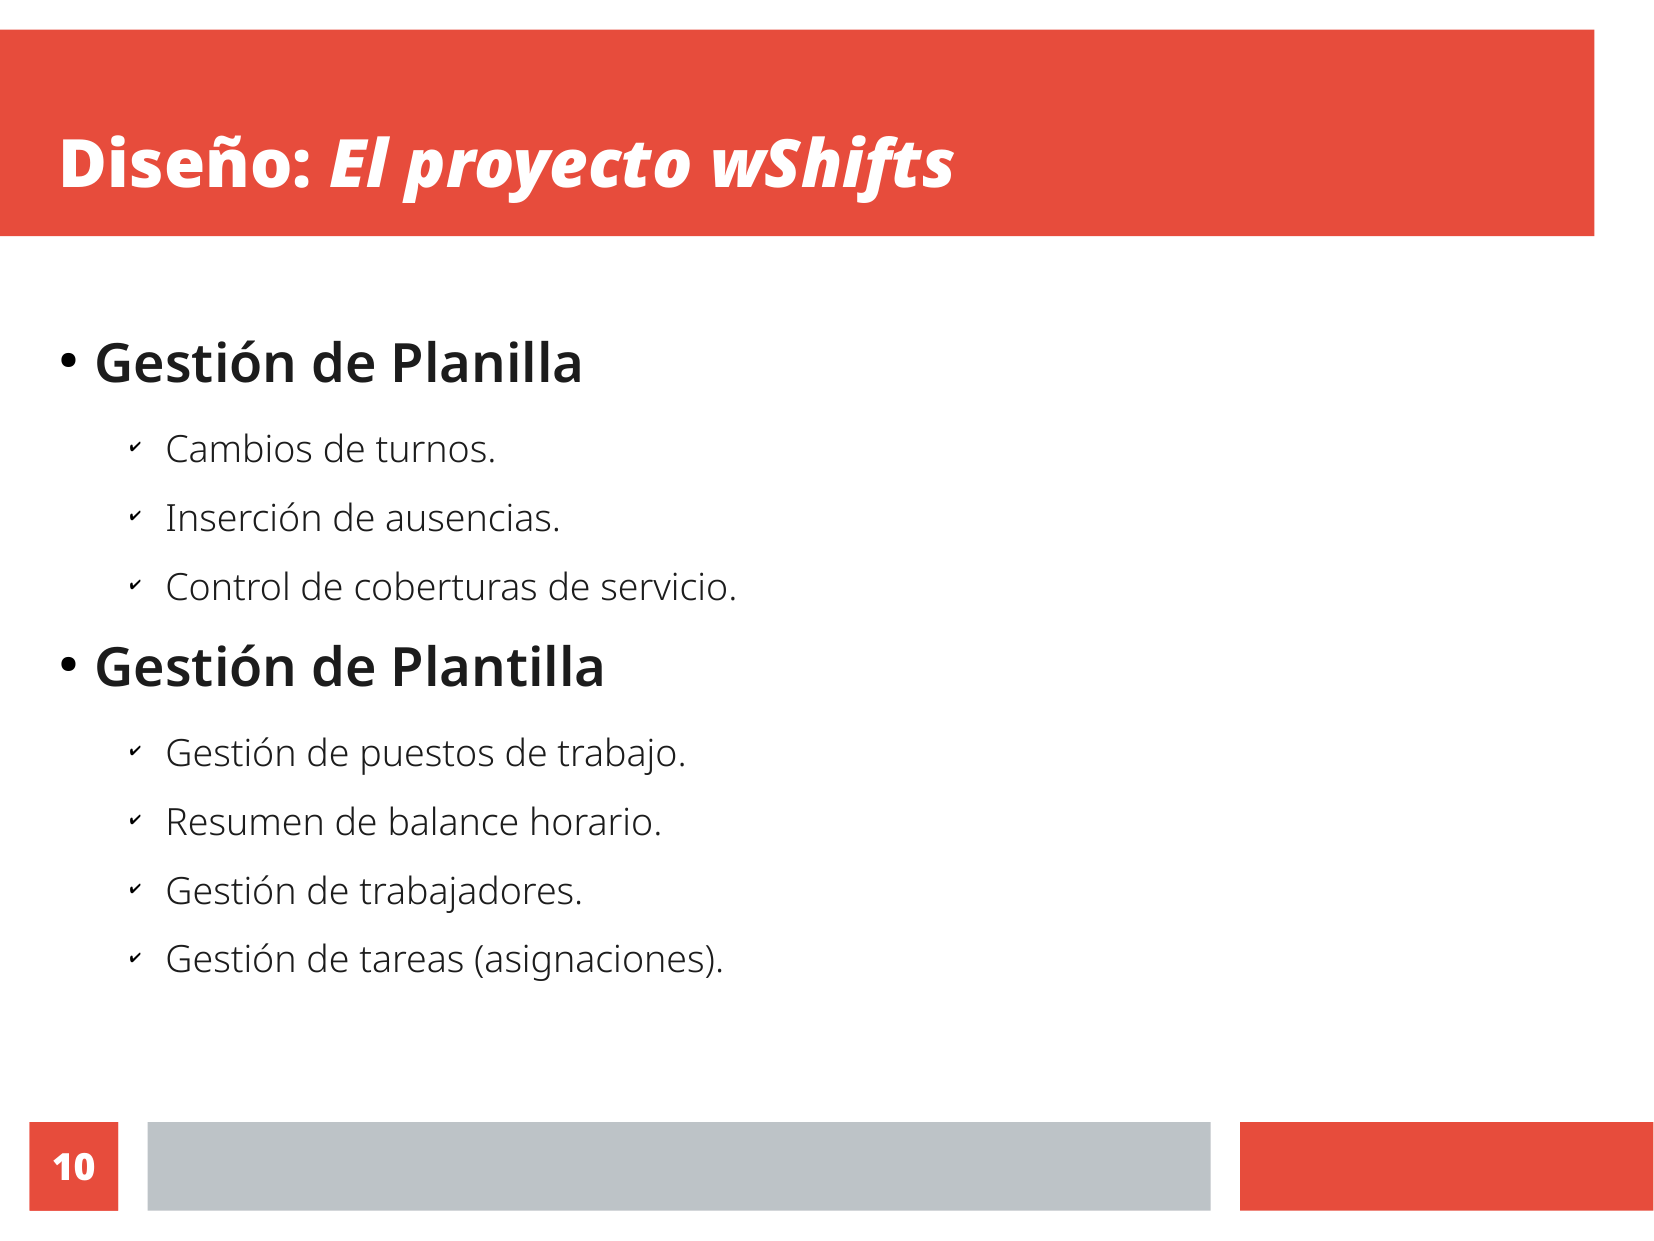

# Diseño: El proyecto wShifts
Gestión de Planilla
Cambios de turnos.
Inserción de ausencias.
Control de coberturas de servicio.
Gestión de Plantilla
Gestión de puestos de trabajo.
Resumen de balance horario.
Gestión de trabajadores.
Gestión de tareas (asignaciones).
10